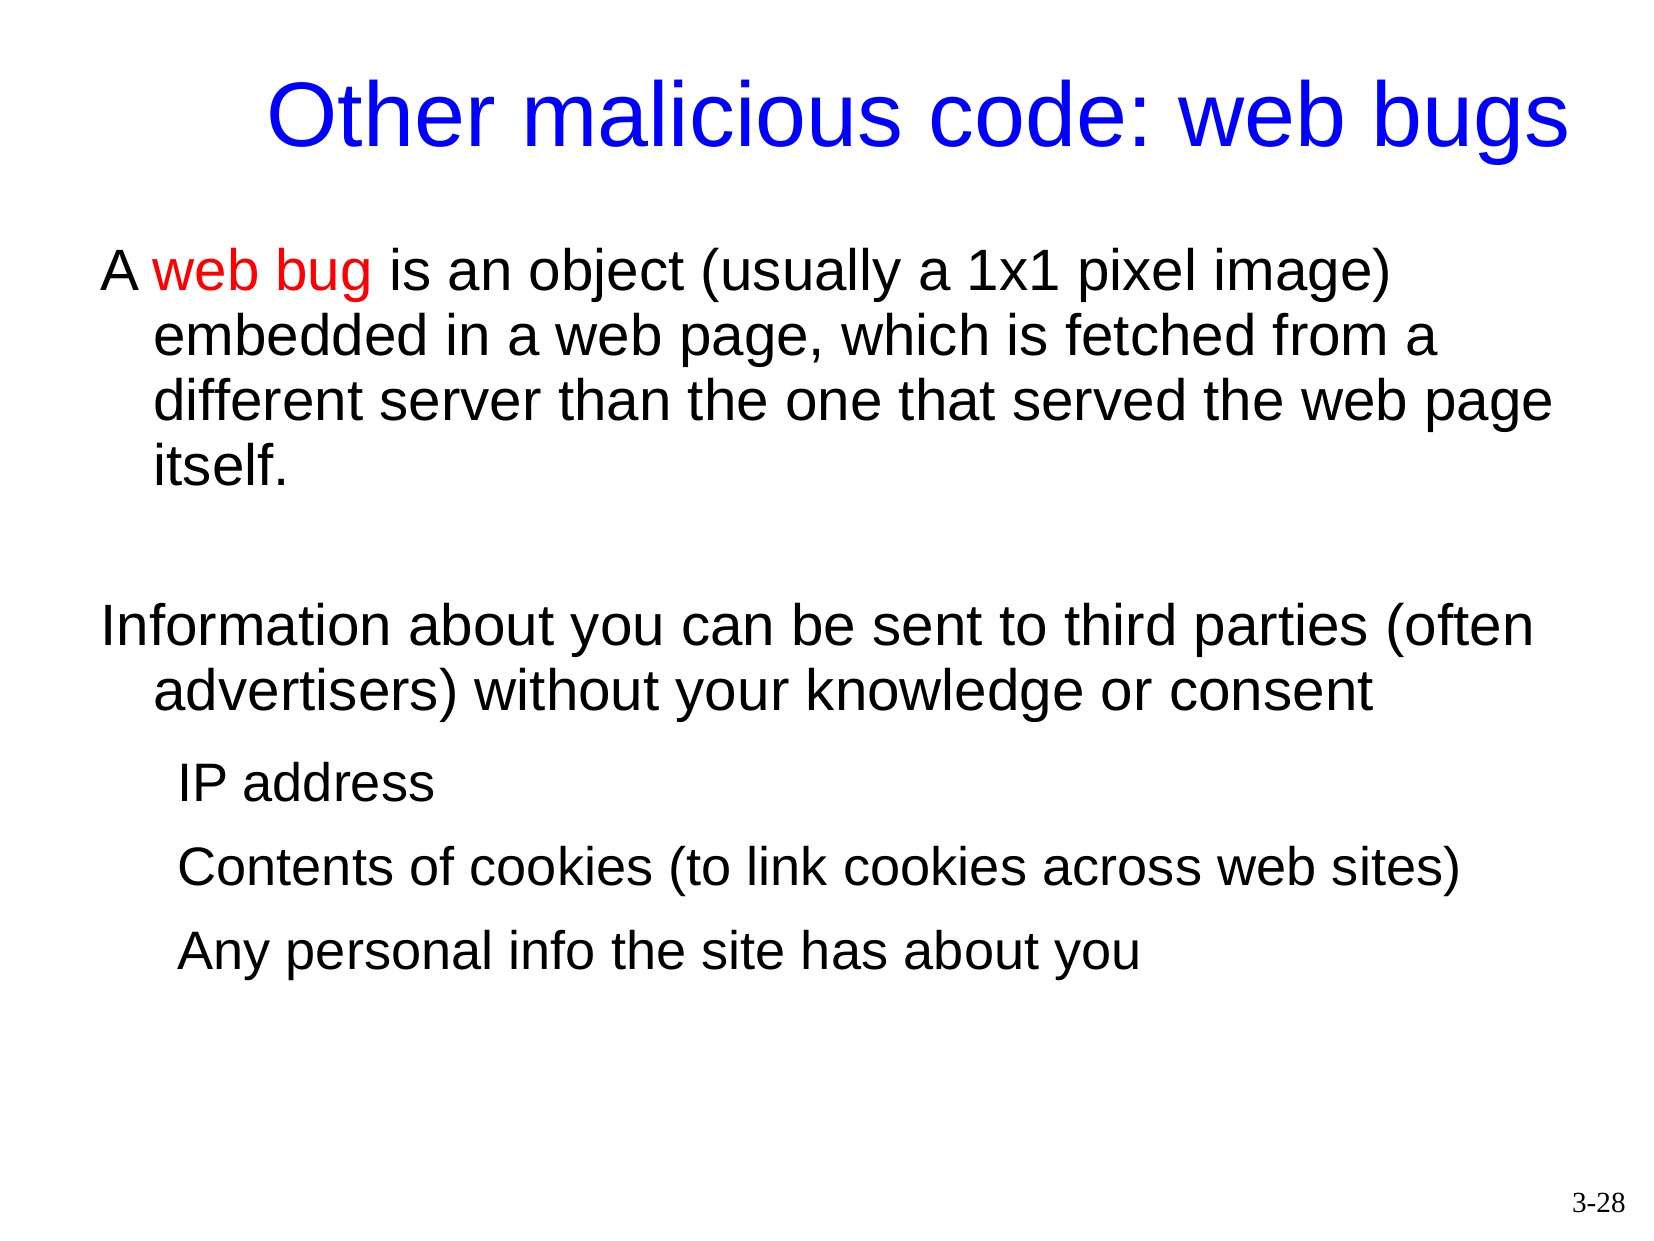

# Other malicious code: web bugs
A web bug is an object (usually a 1x1 pixel image) embedded in a web page, which is fetched from a different server than the one that served the web page itself.
Information about you can be sent to third parties (often advertisers) without your knowledge or consent
IP address
Contents of cookies (to link cookies across web sites)
Any personal info the site has about you